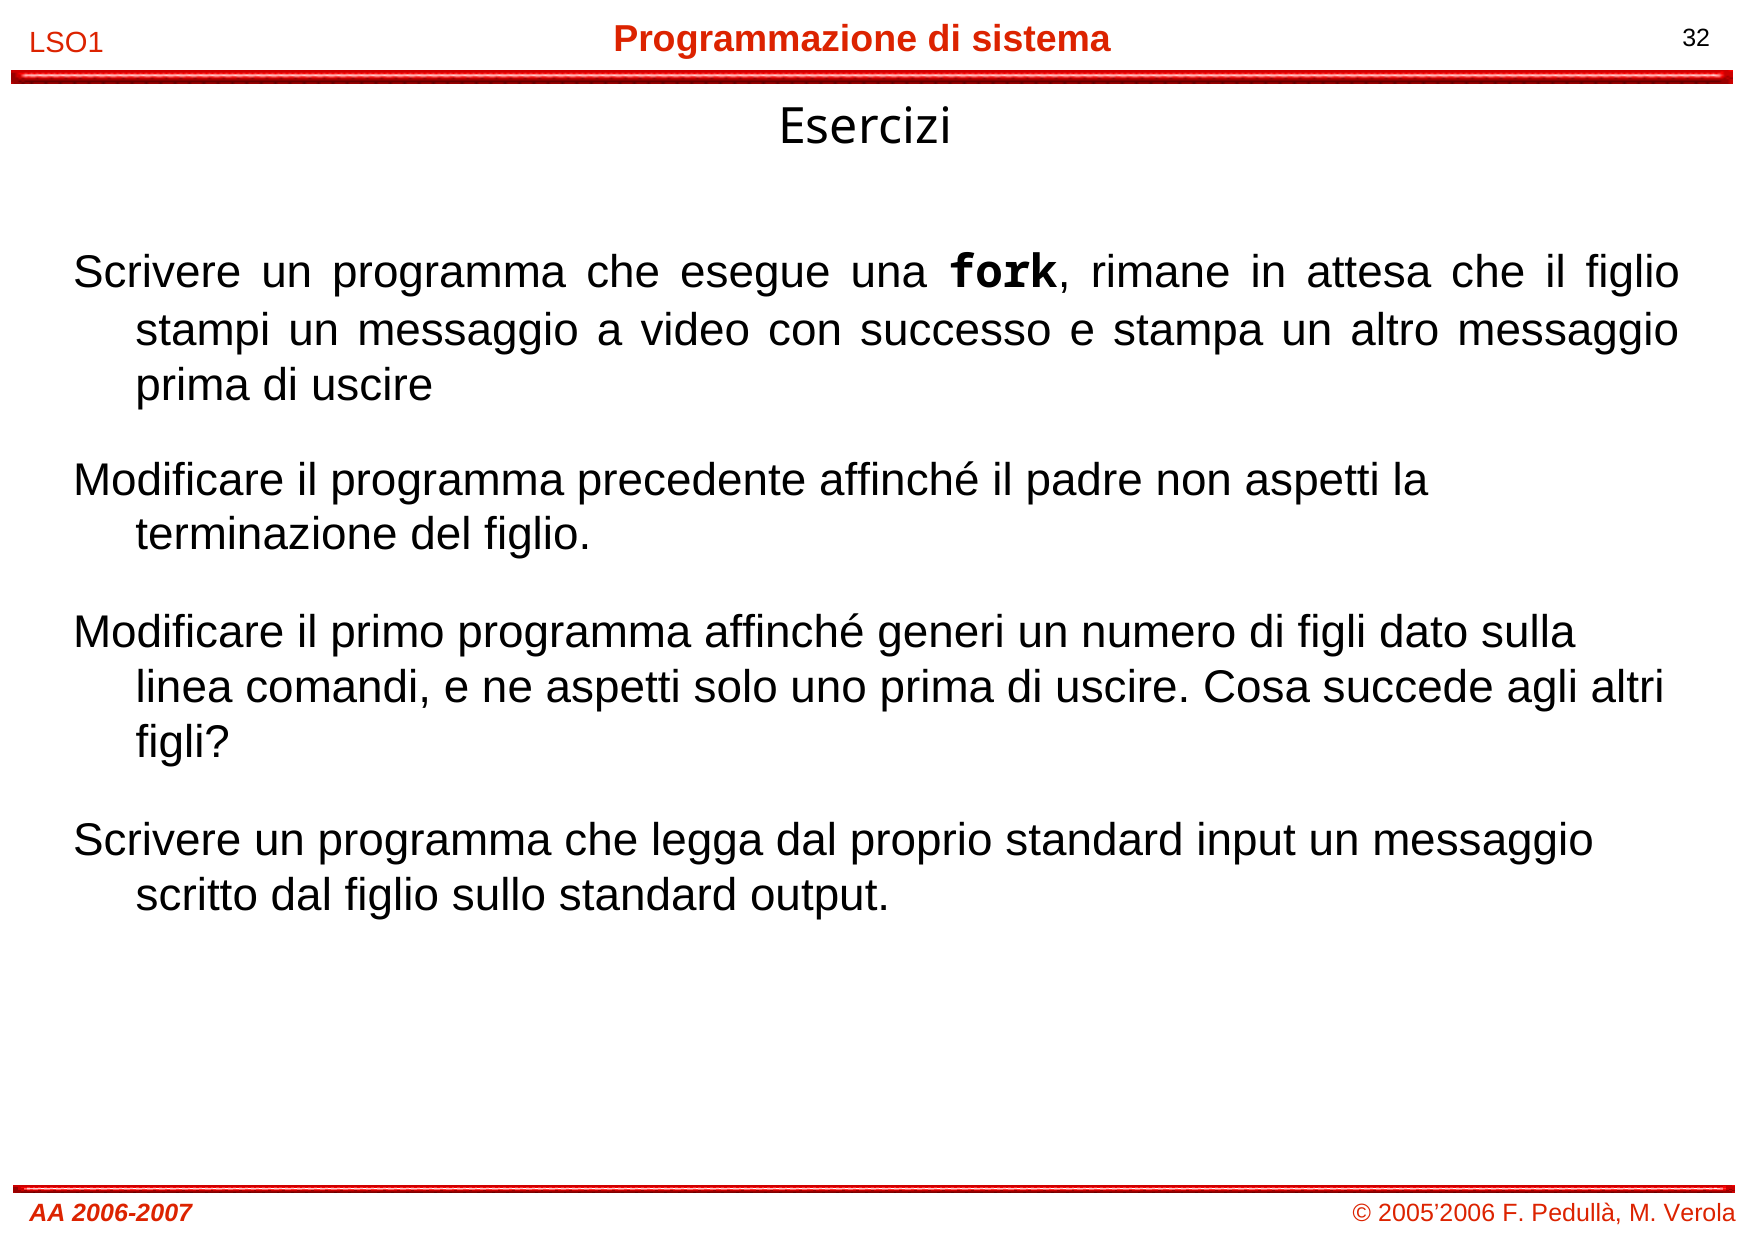

Esercizi
# Scrivere un programma che esegue una fork, rimane in attesa che il figlio stampi un messaggio a video con successo e stampa un altro messaggio prima di uscire
Modificare il programma precedente affinché il padre non aspetti la terminazione del figlio.
Modificare il primo programma affinché generi un numero di figli dato sulla linea comandi, e ne aspetti solo uno prima di uscire. Cosa succede agli altri figli?
Scrivere un programma che legga dal proprio standard input un messaggio scritto dal figlio sullo standard output.